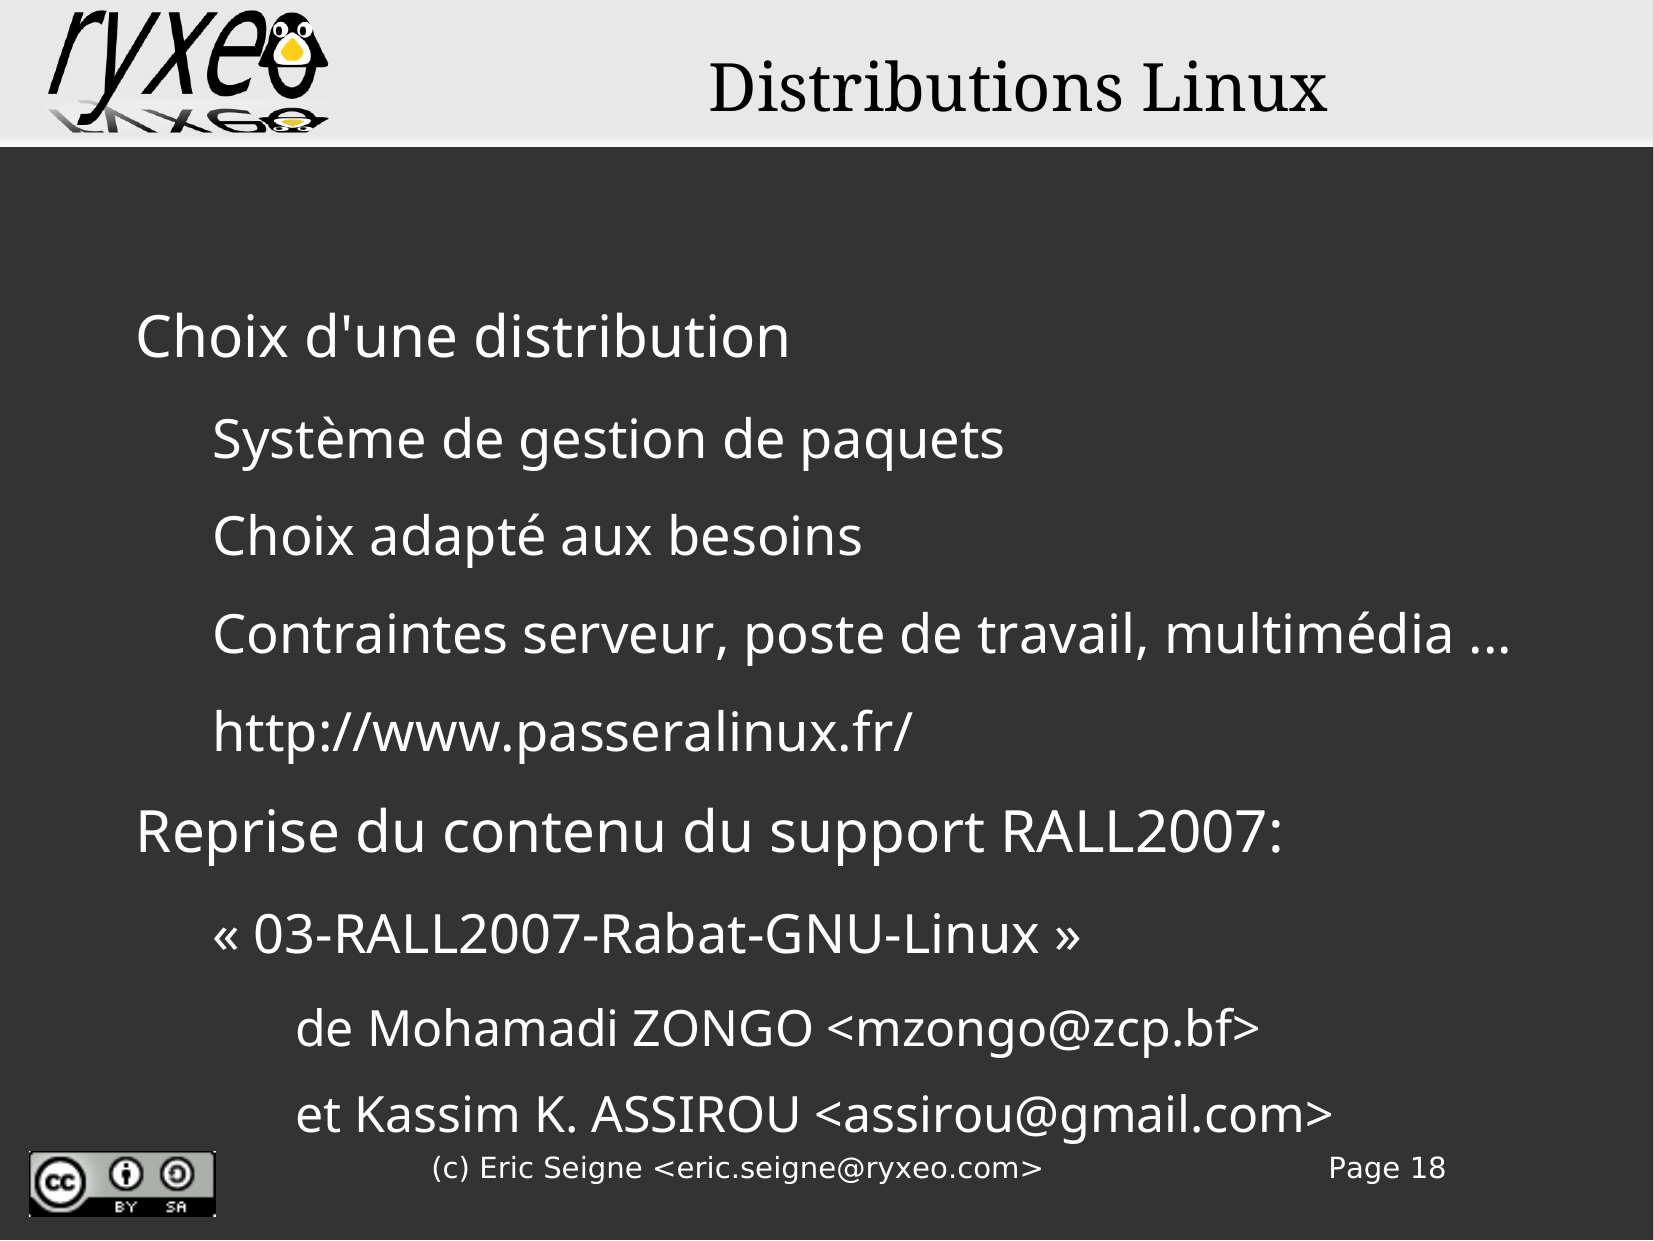

# Distributions Linux
Choix d'une distribution
Système de gestion de paquets
Choix adapté aux besoins
Contraintes serveur, poste de travail, multimédia ...
http://www.passeralinux.fr/
Reprise du contenu du support RALL2007:
« 03-RALL2007-Rabat-GNU-Linux »
de Mohamadi ZONGO <mzongo@zcp.bf>
et Kassim K. ASSIROU <assirou@gmail.com>
Toto le héro
18